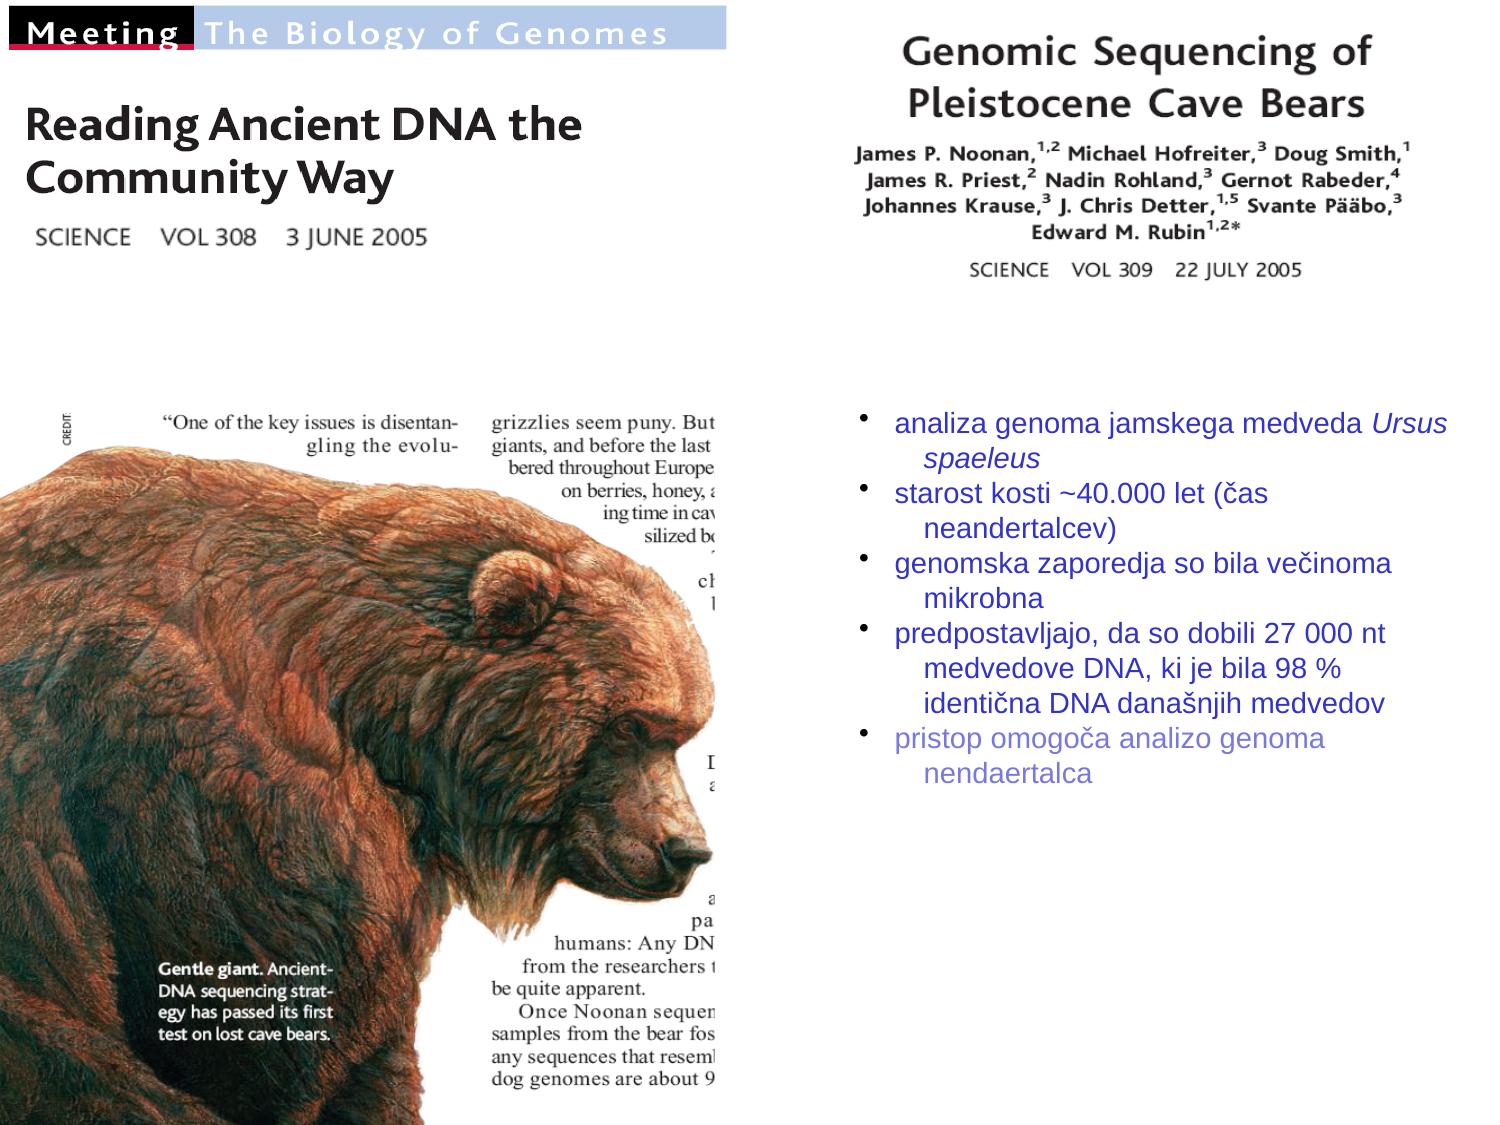

analiza genoma jamskega medveda Ursus spaeleus
starost kosti ~40.000 let (čas neandertalcev)
genomska zaporedja so bila večinoma mikrobna
predpostavljajo, da so dobili 27 000 nt medvedove DNA, ki je bila 98 % identična DNA današnjih medvedov
pristop omogoča analizo genoma nendaertalca